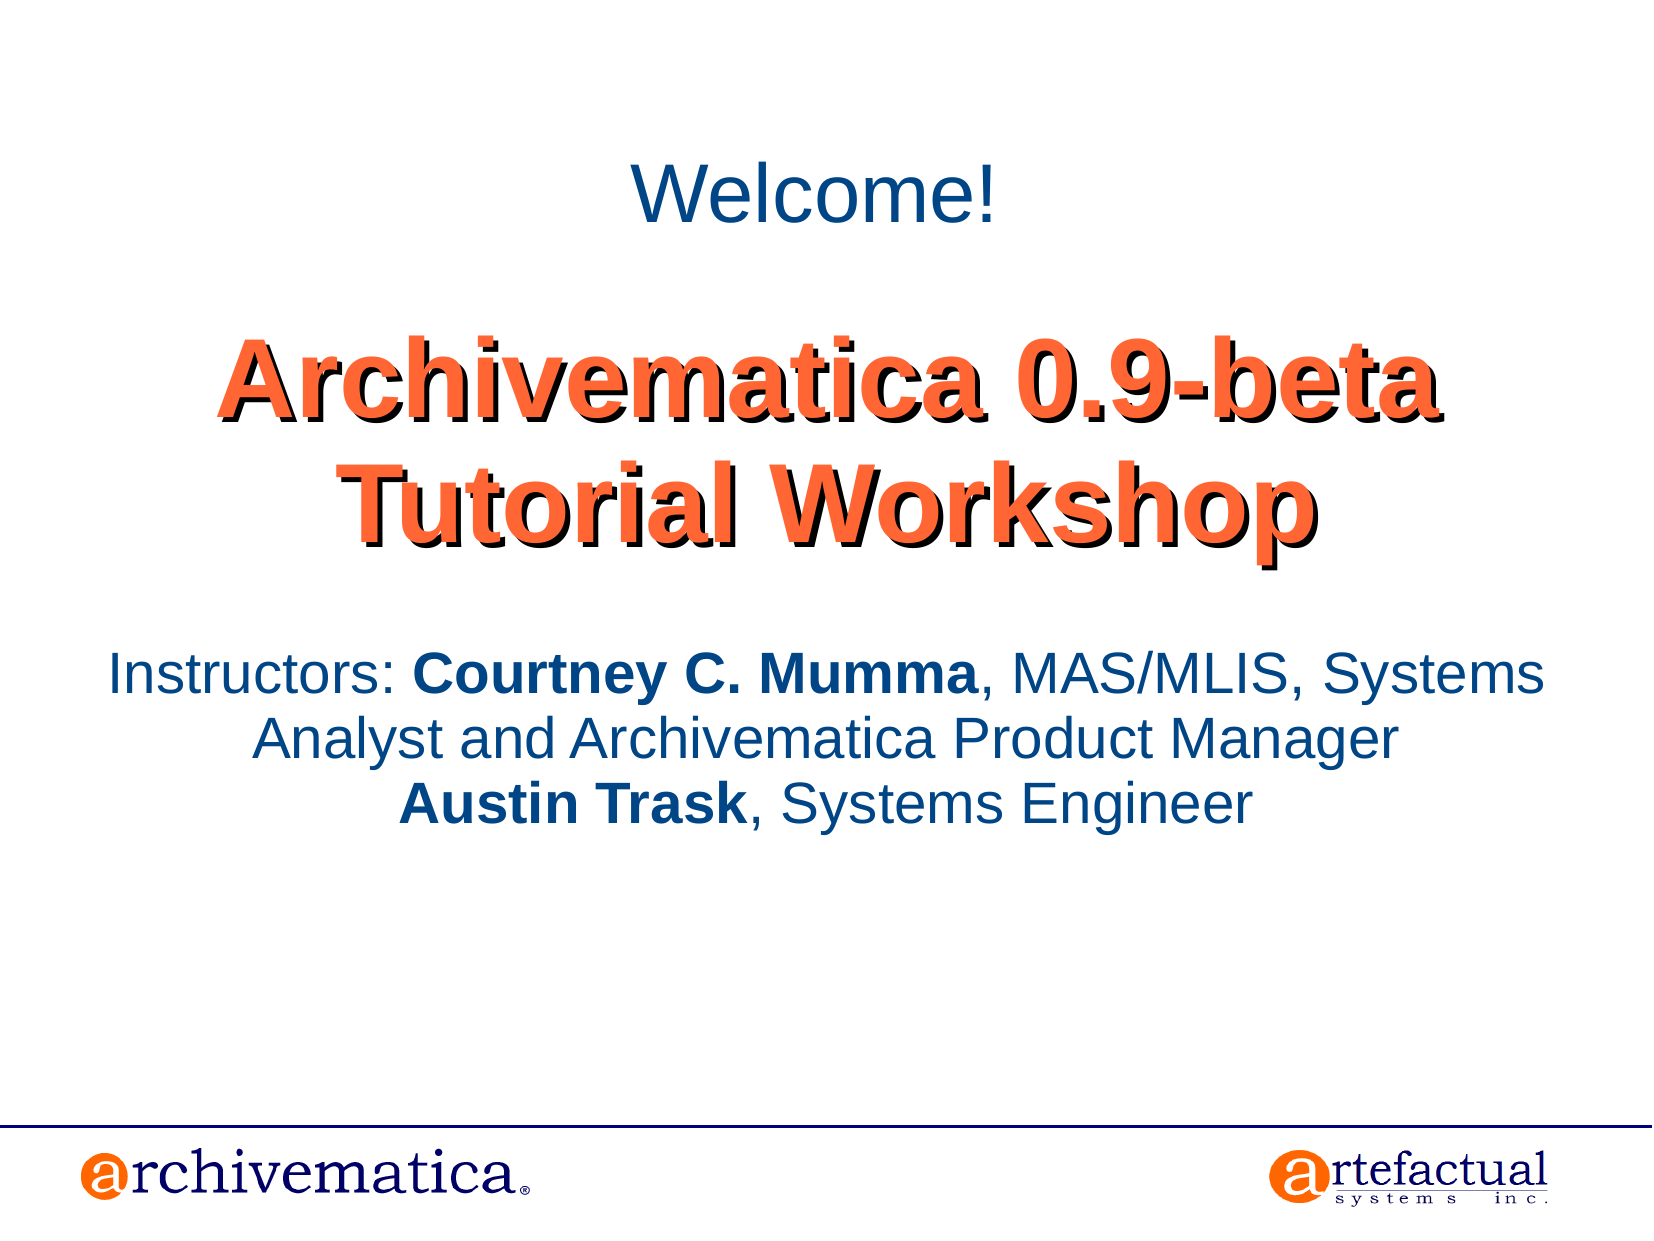

# Welcome!
Archivematica 0.9-beta Tutorial Workshop
Instructors: Courtney C. Mumma, MAS/MLIS, Systems Analyst and Archivematica Product Manager
Austin Trask, Systems Engineer